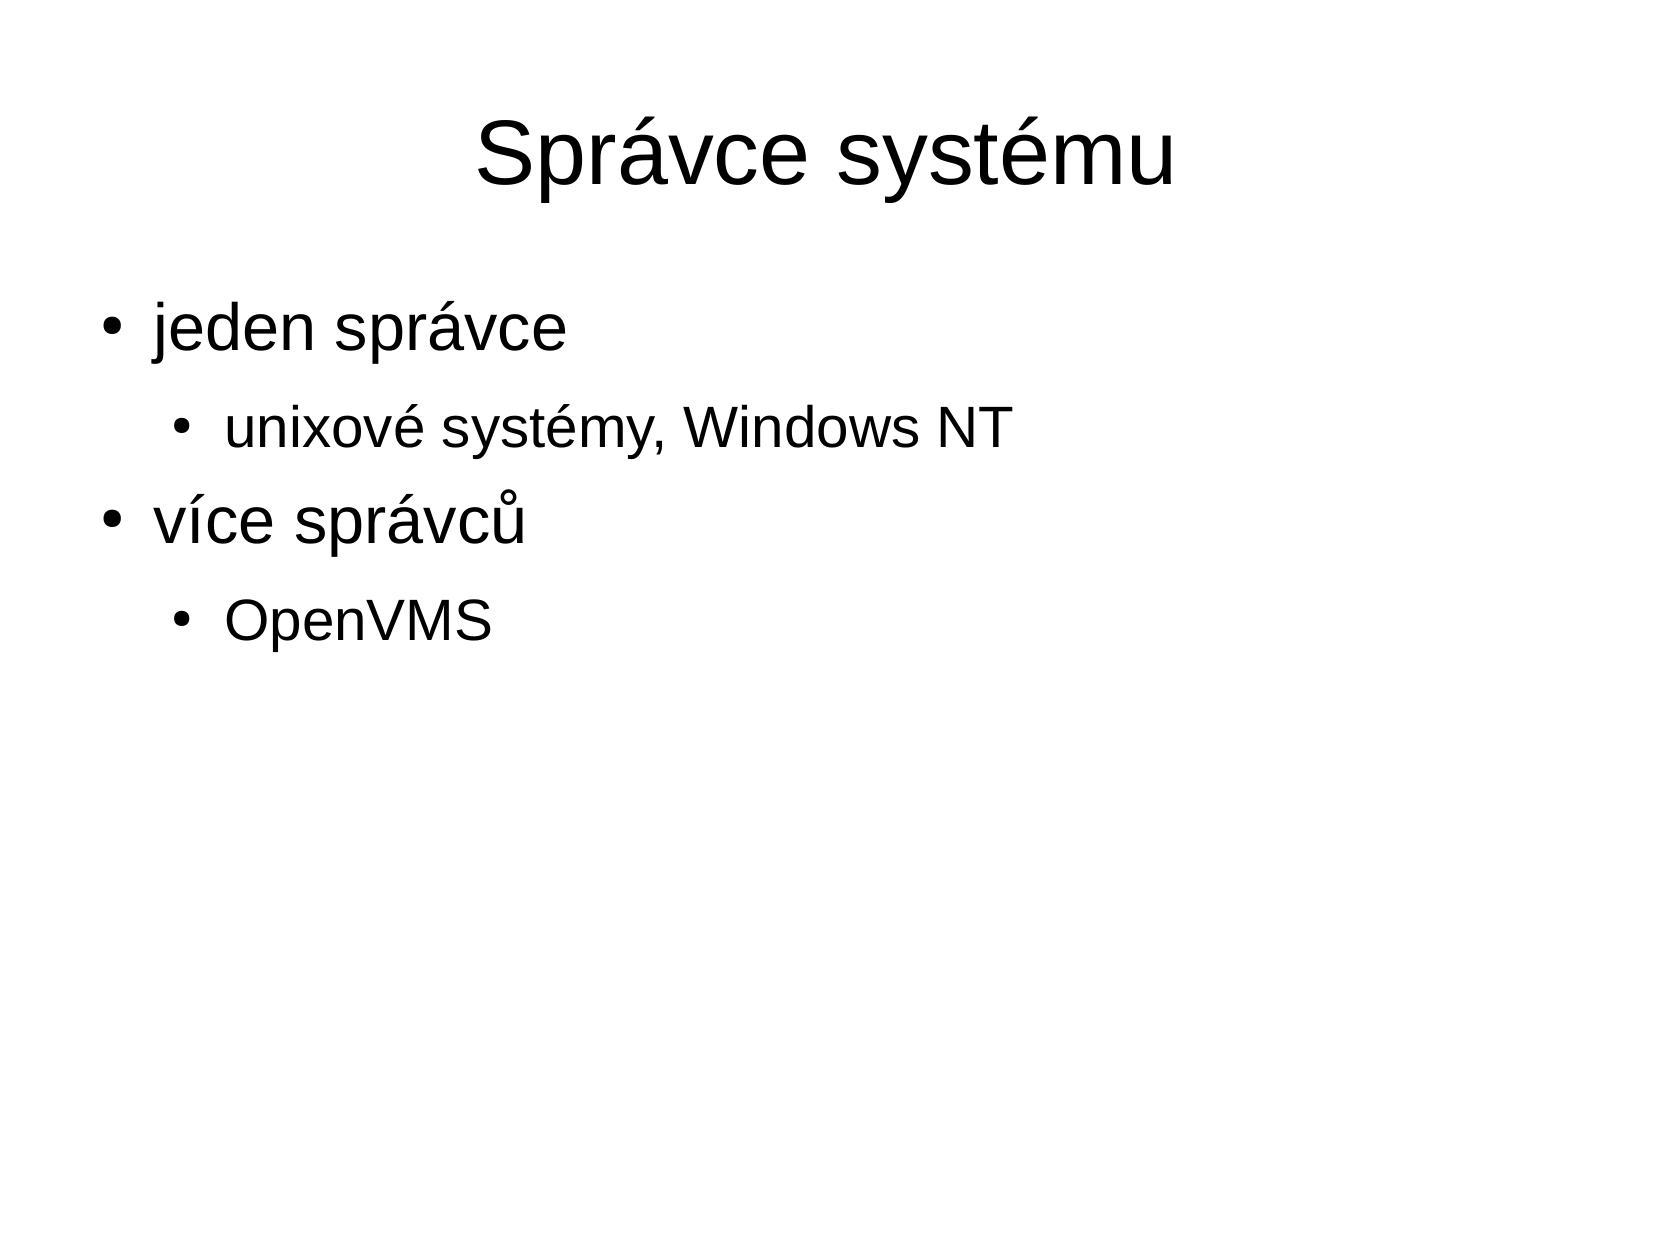

# Správce systému
jeden správce
unixové systémy, Windows NT
více správců
OpenVMS